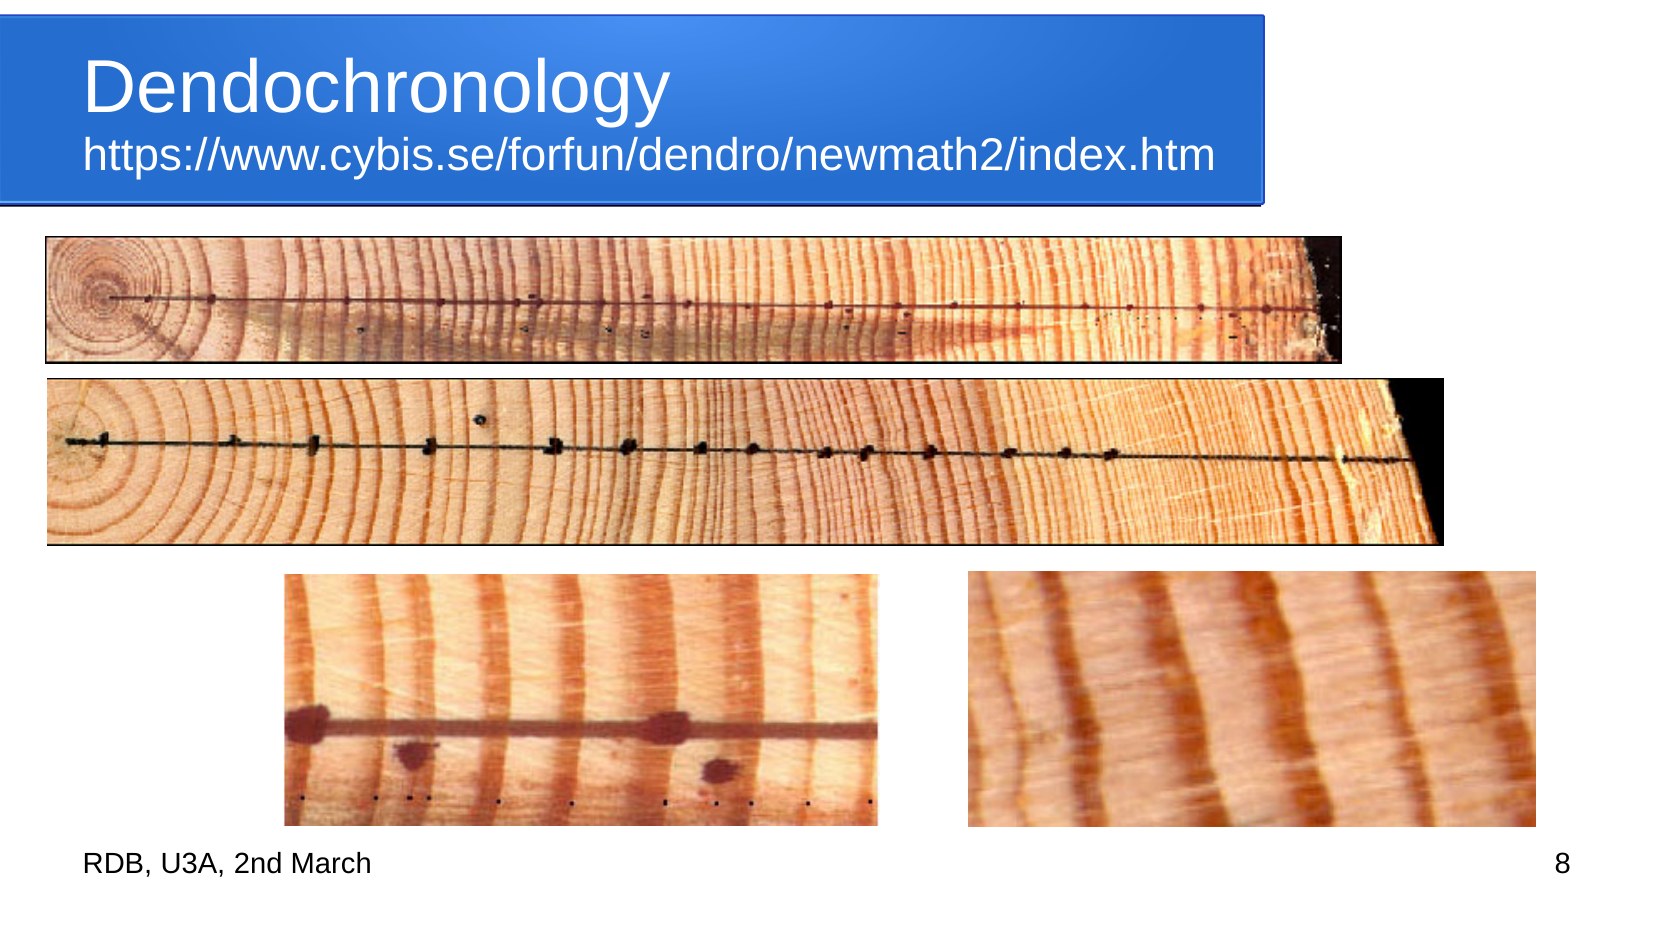

# Dendochronology https://www.cybis.se/forfun/dendro/newmath2/index.htm
RDB, U3A, 2nd March
8